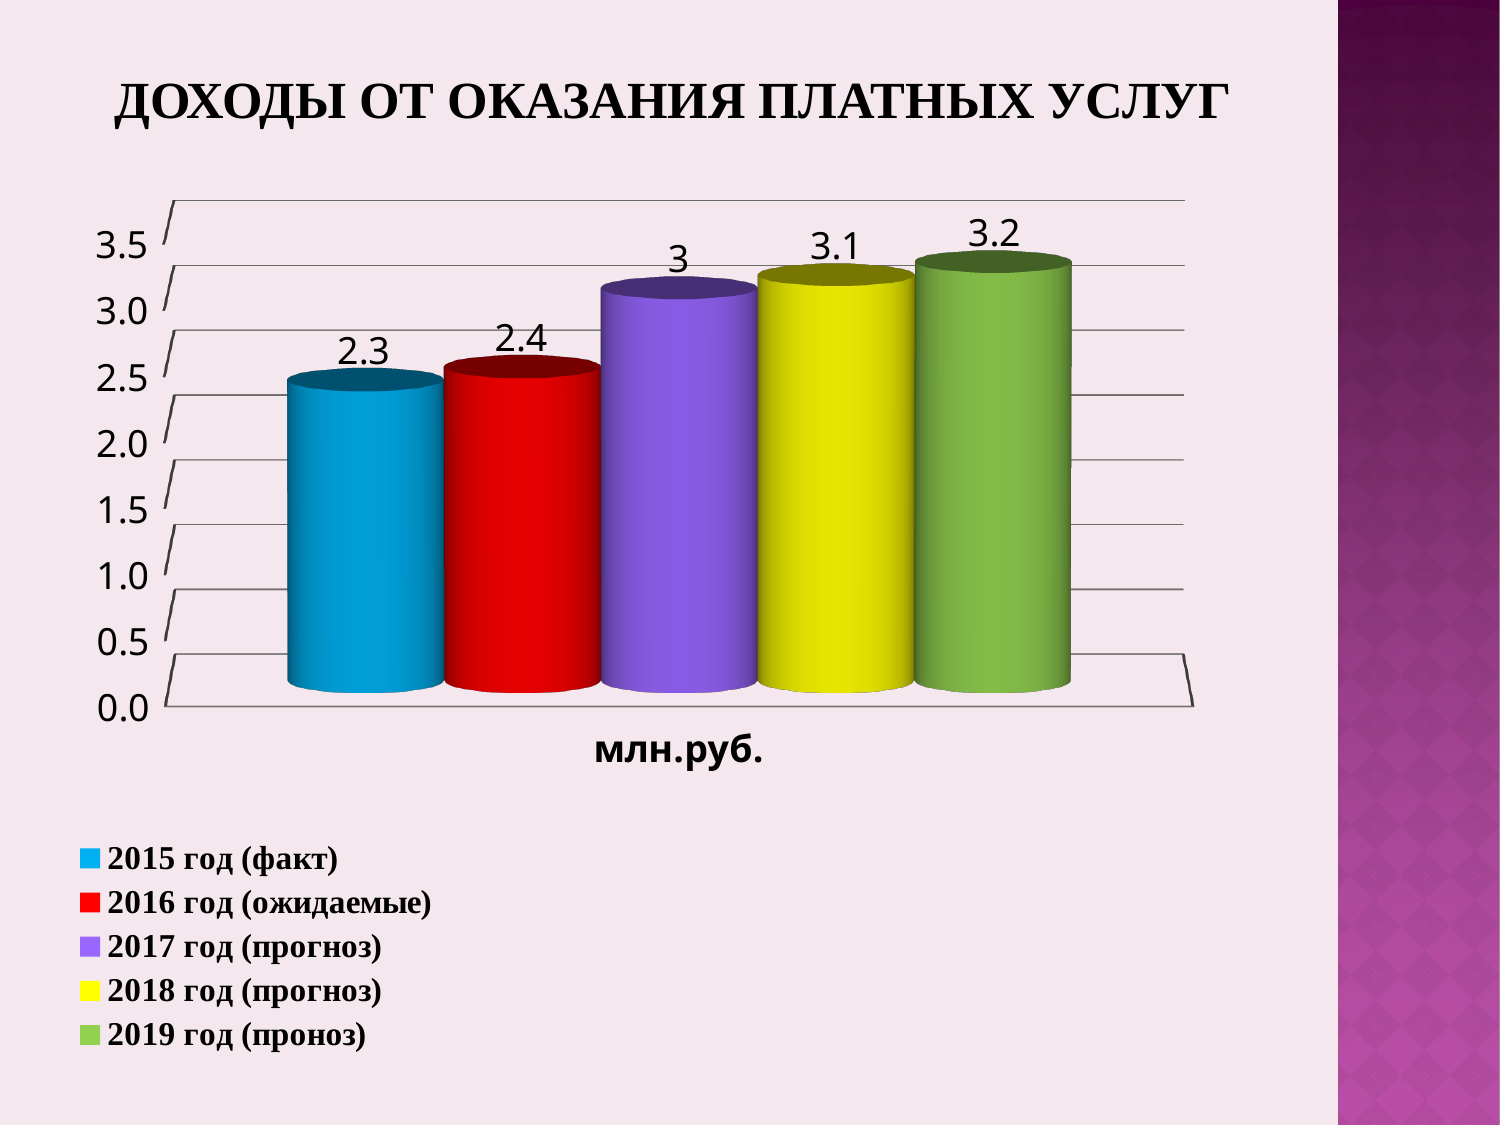

# Доходы от оказания платных услуг
[unsupported chart]